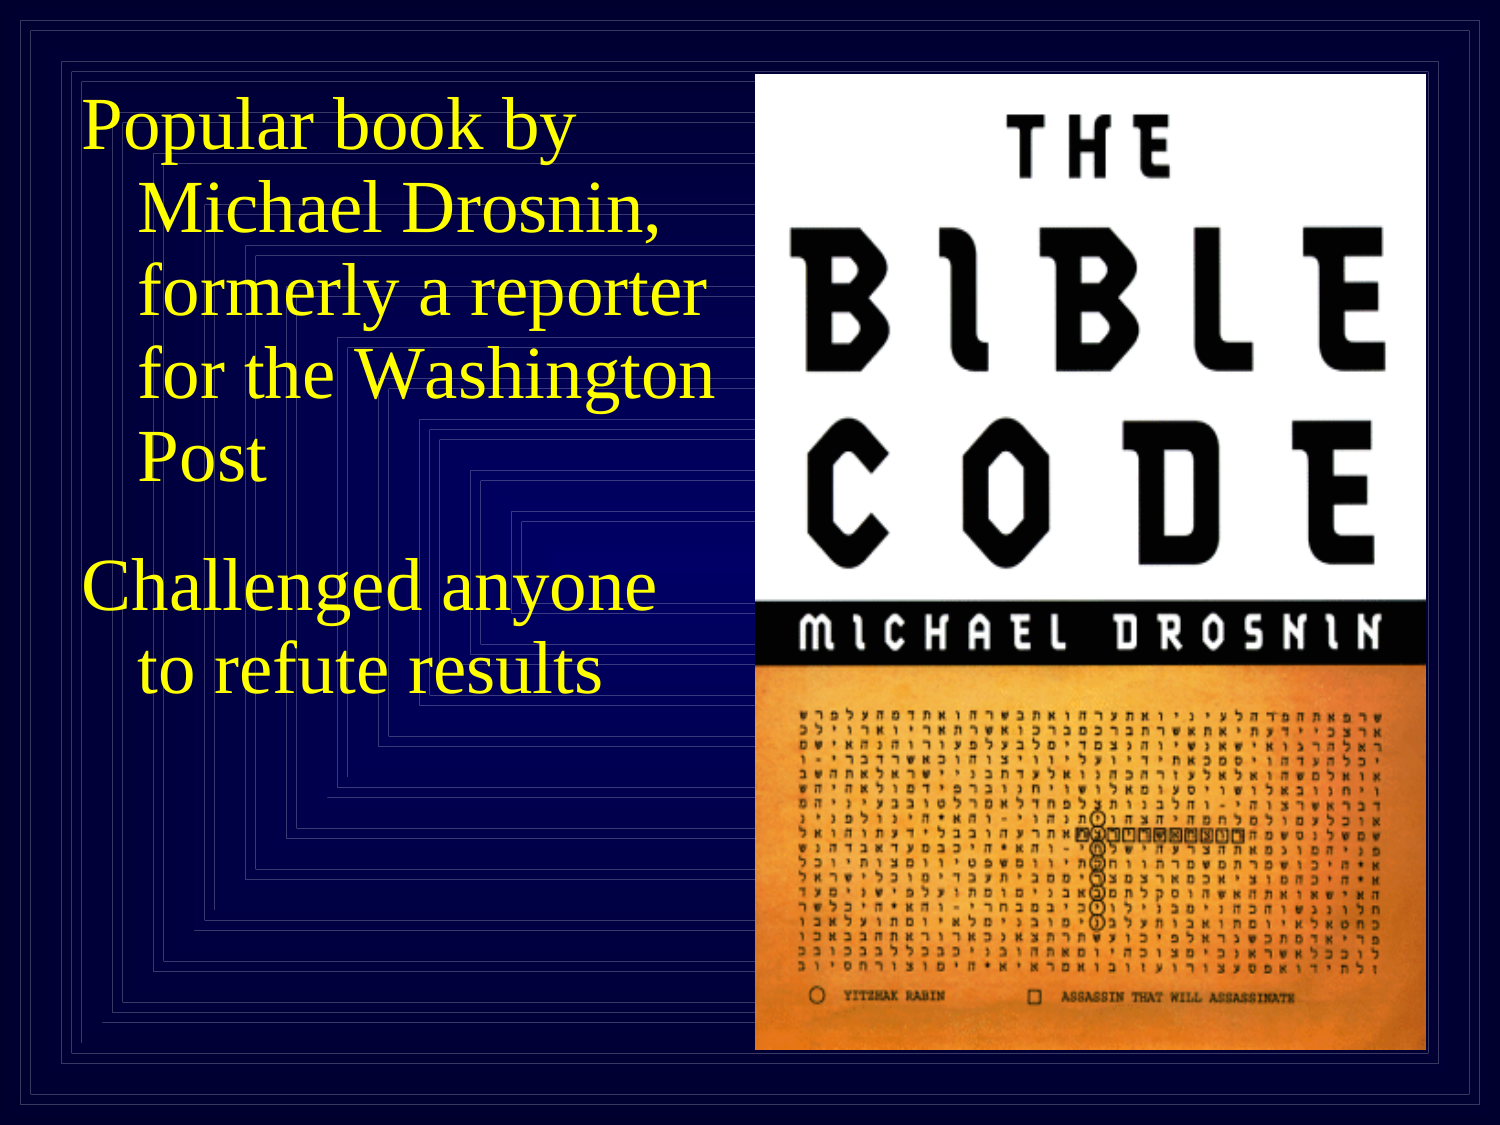

# Popular book by Michael Drosnin, formerly a reporter for the Washington Post
Challenged anyone to refute results